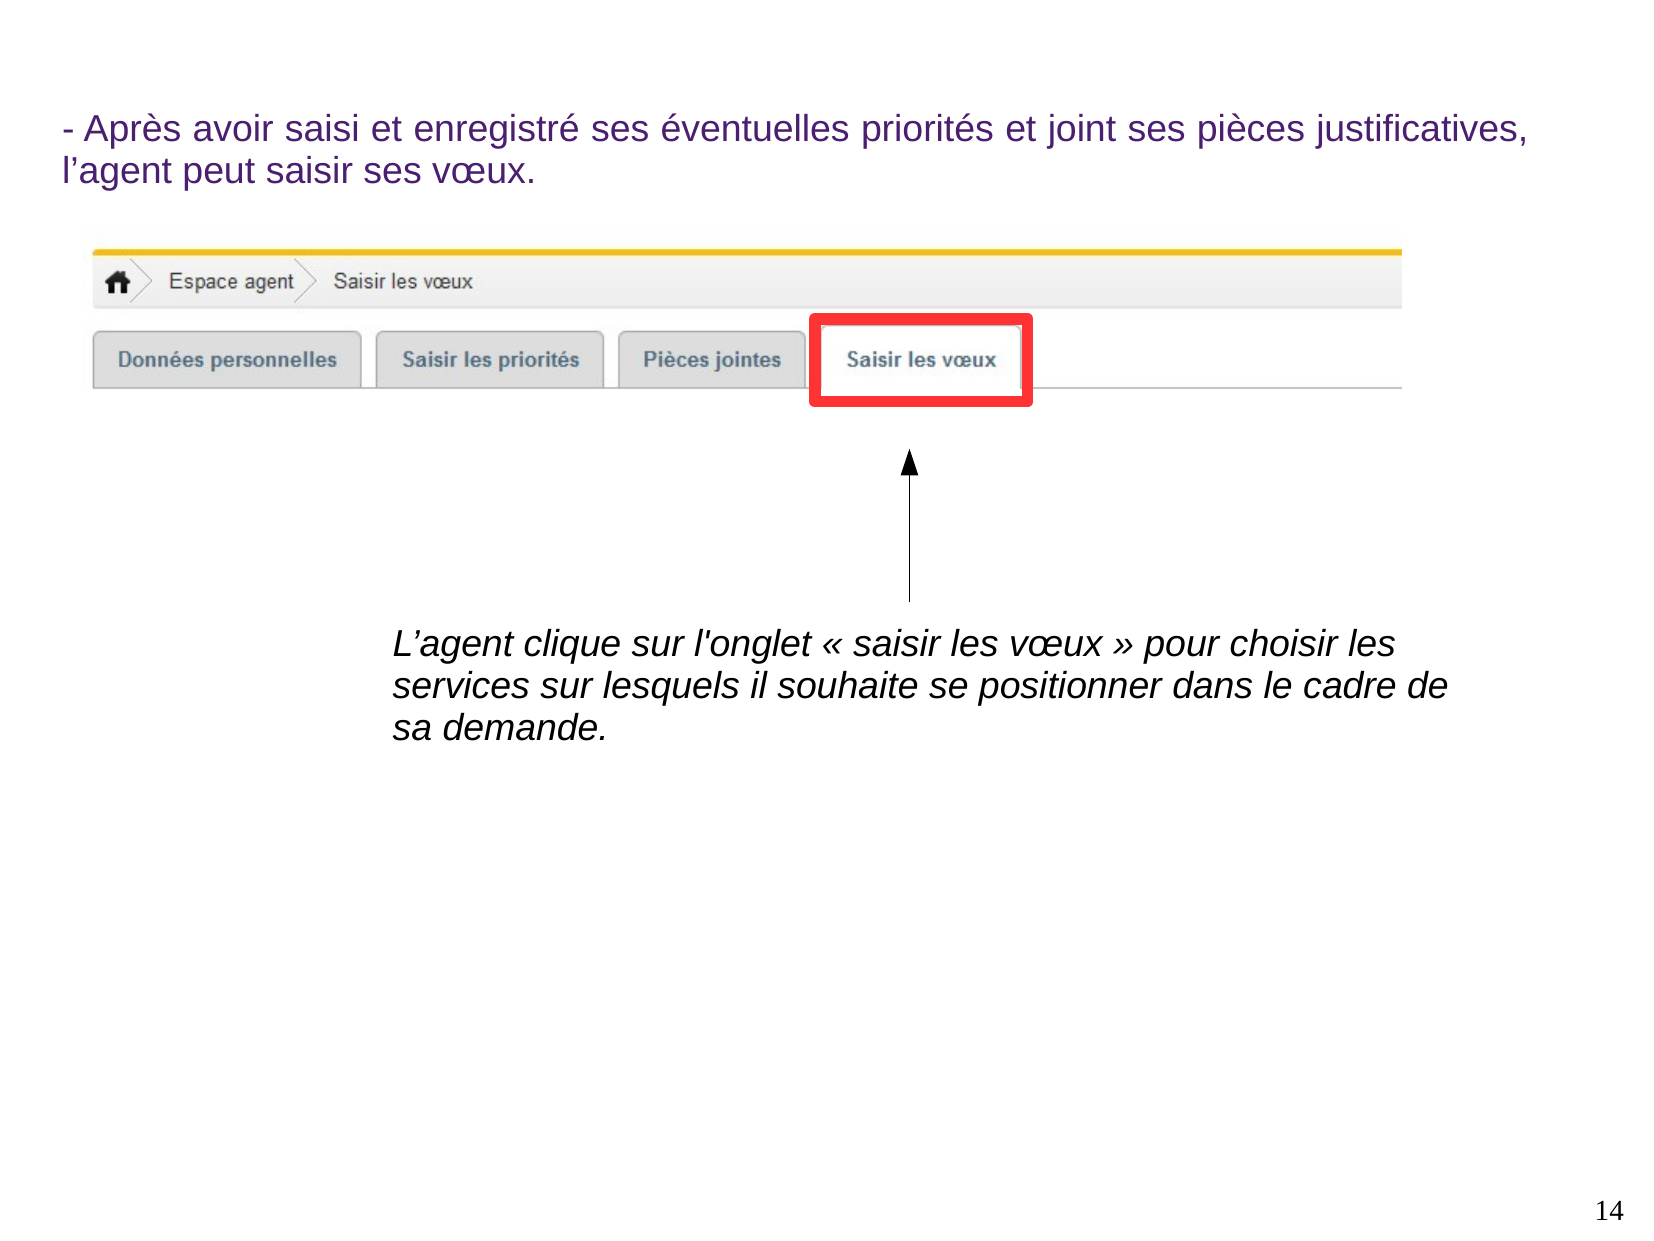

- Après avoir saisi et enregistré ses éventuelles priorités et joint ses pièces justificatives, l’agent peut saisir ses vœux.
L’agent clique sur l'onglet « saisir les vœux » pour choisir les services sur lesquels il souhaite se positionner dans le cadre de sa demande.
14